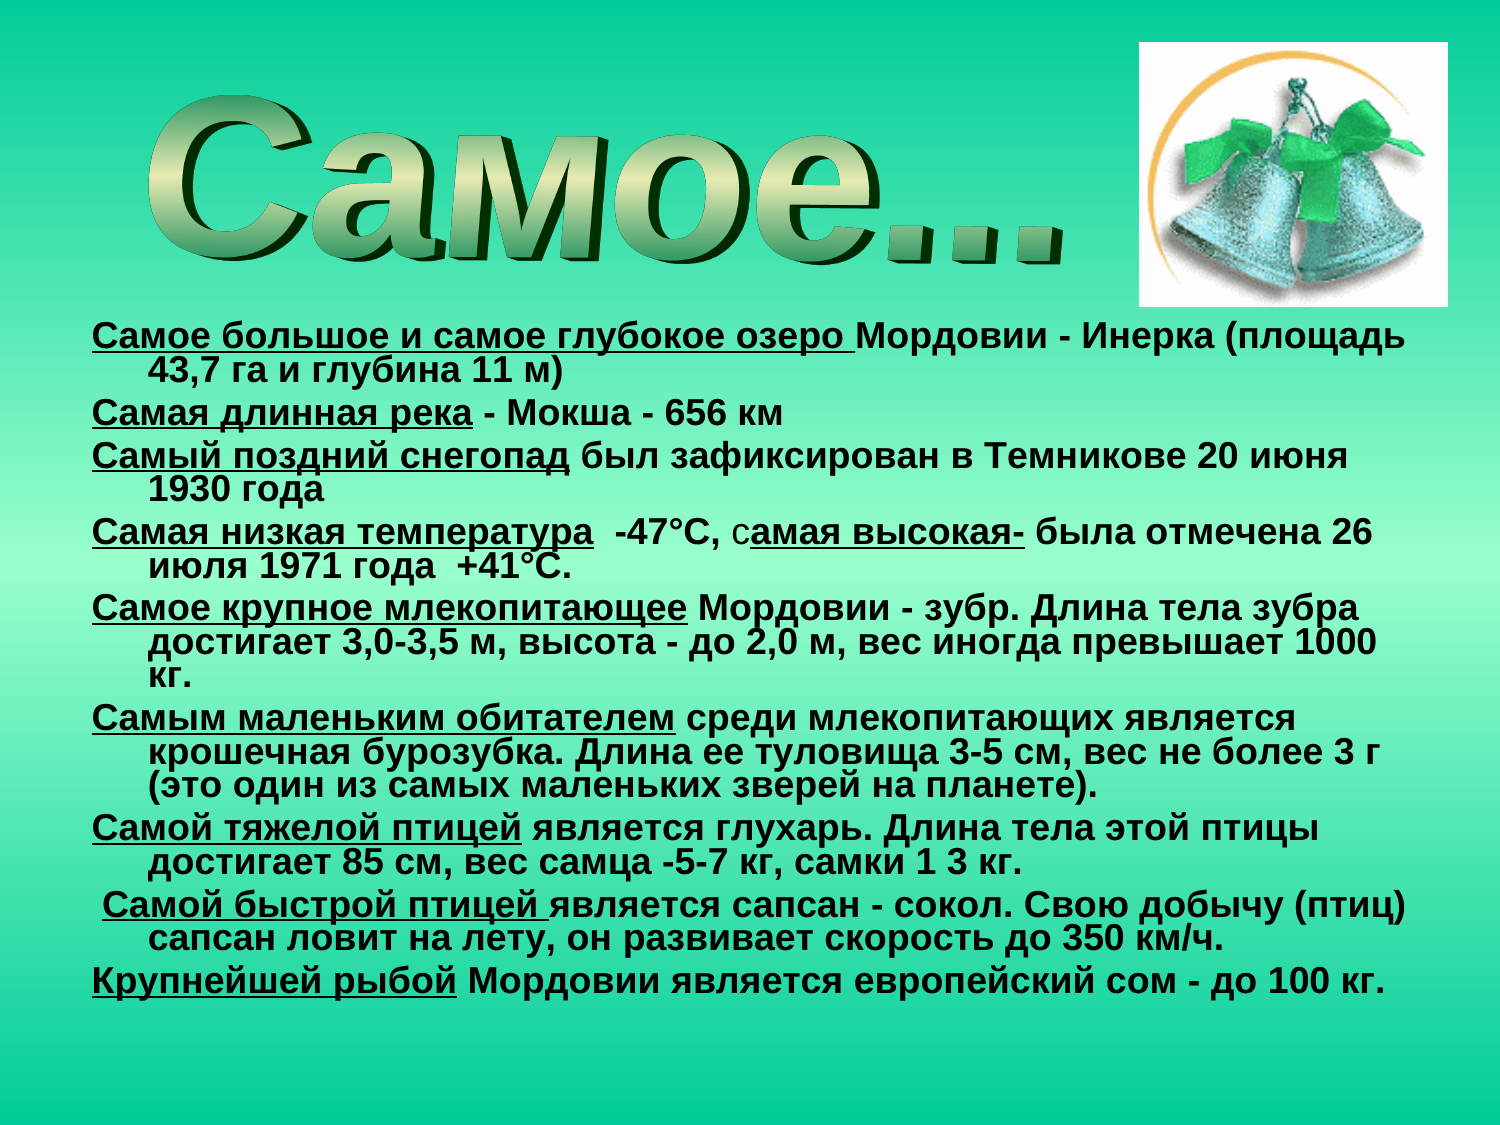

Самое...
# Самое большое и самое глубокое озеро Мордовии - Инерка (площадь 43,7 га и глубина 11 м)
Самая длинная река - Мокша - 656 км
Самый поздний снегопад был зафиксирован в Темникове 20 июня 1930 года
Самая низкая температура -47°С, самая высокая- была отмечена 26 июля 1971 года +41°С.
Самое крупное млекопитающее Мордовии - зубр. Длина тела зубра достигает 3,0-3,5 м, высота - до 2,0 м, вес иногда превышает 1000 кг.
Самым маленьким обитателем среди млекопитающих является крошечная бурозубка. Длина ее туловища 3-5 см, вес не более 3 г (это один из самых маленьких зверей на планете).
Самой тяжелой птицей является глухарь. Длина тела этой птицы достигает 85 см, вес самца -5-7 кг, самки 1 3 кг.
 Самой быстрой птицей является сапсан - сокол. Свою добычу (птиц) сапсан ловит на лету, он развивает скорость до 350 км/ч.
Крупнейшей рыбой Мордовии является европейский сом - до 100 кг.